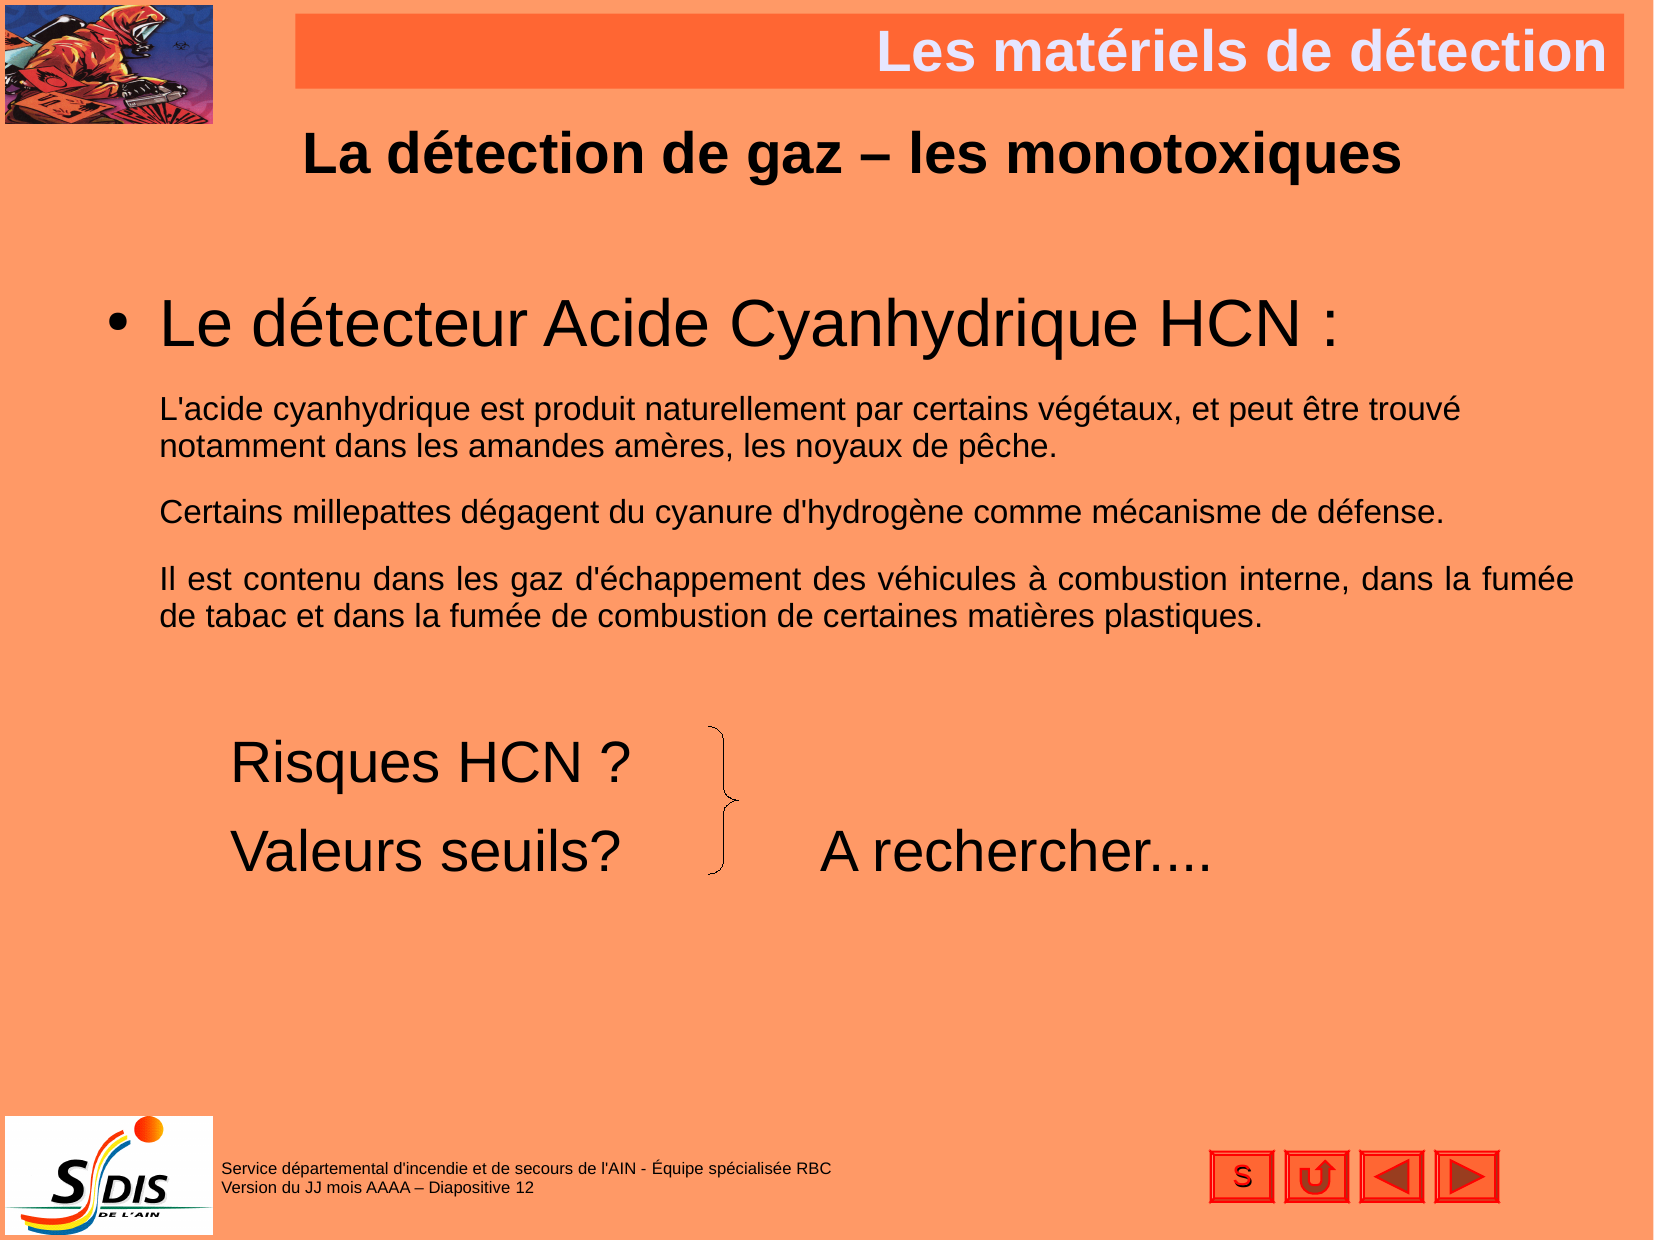

Les matériels de détection
La détection de gaz – les monotoxiques
# Le détecteur Acide Cyanhydrique HCN :
L'acide cyanhydrique est produit naturellement par certains végétaux, et peut être trouvé notamment dans les amandes amères, les noyaux de pêche.
Certains millepattes dégagent du cyanure d'hydrogène comme mécanisme de défense.
Il est contenu dans les gaz d'échappement des véhicules à combustion interne, dans la fumée de tabac et dans la fumée de combustion de certaines matières plastiques.
Risques HCN ?
Valeurs seuils? 			A rechercher....